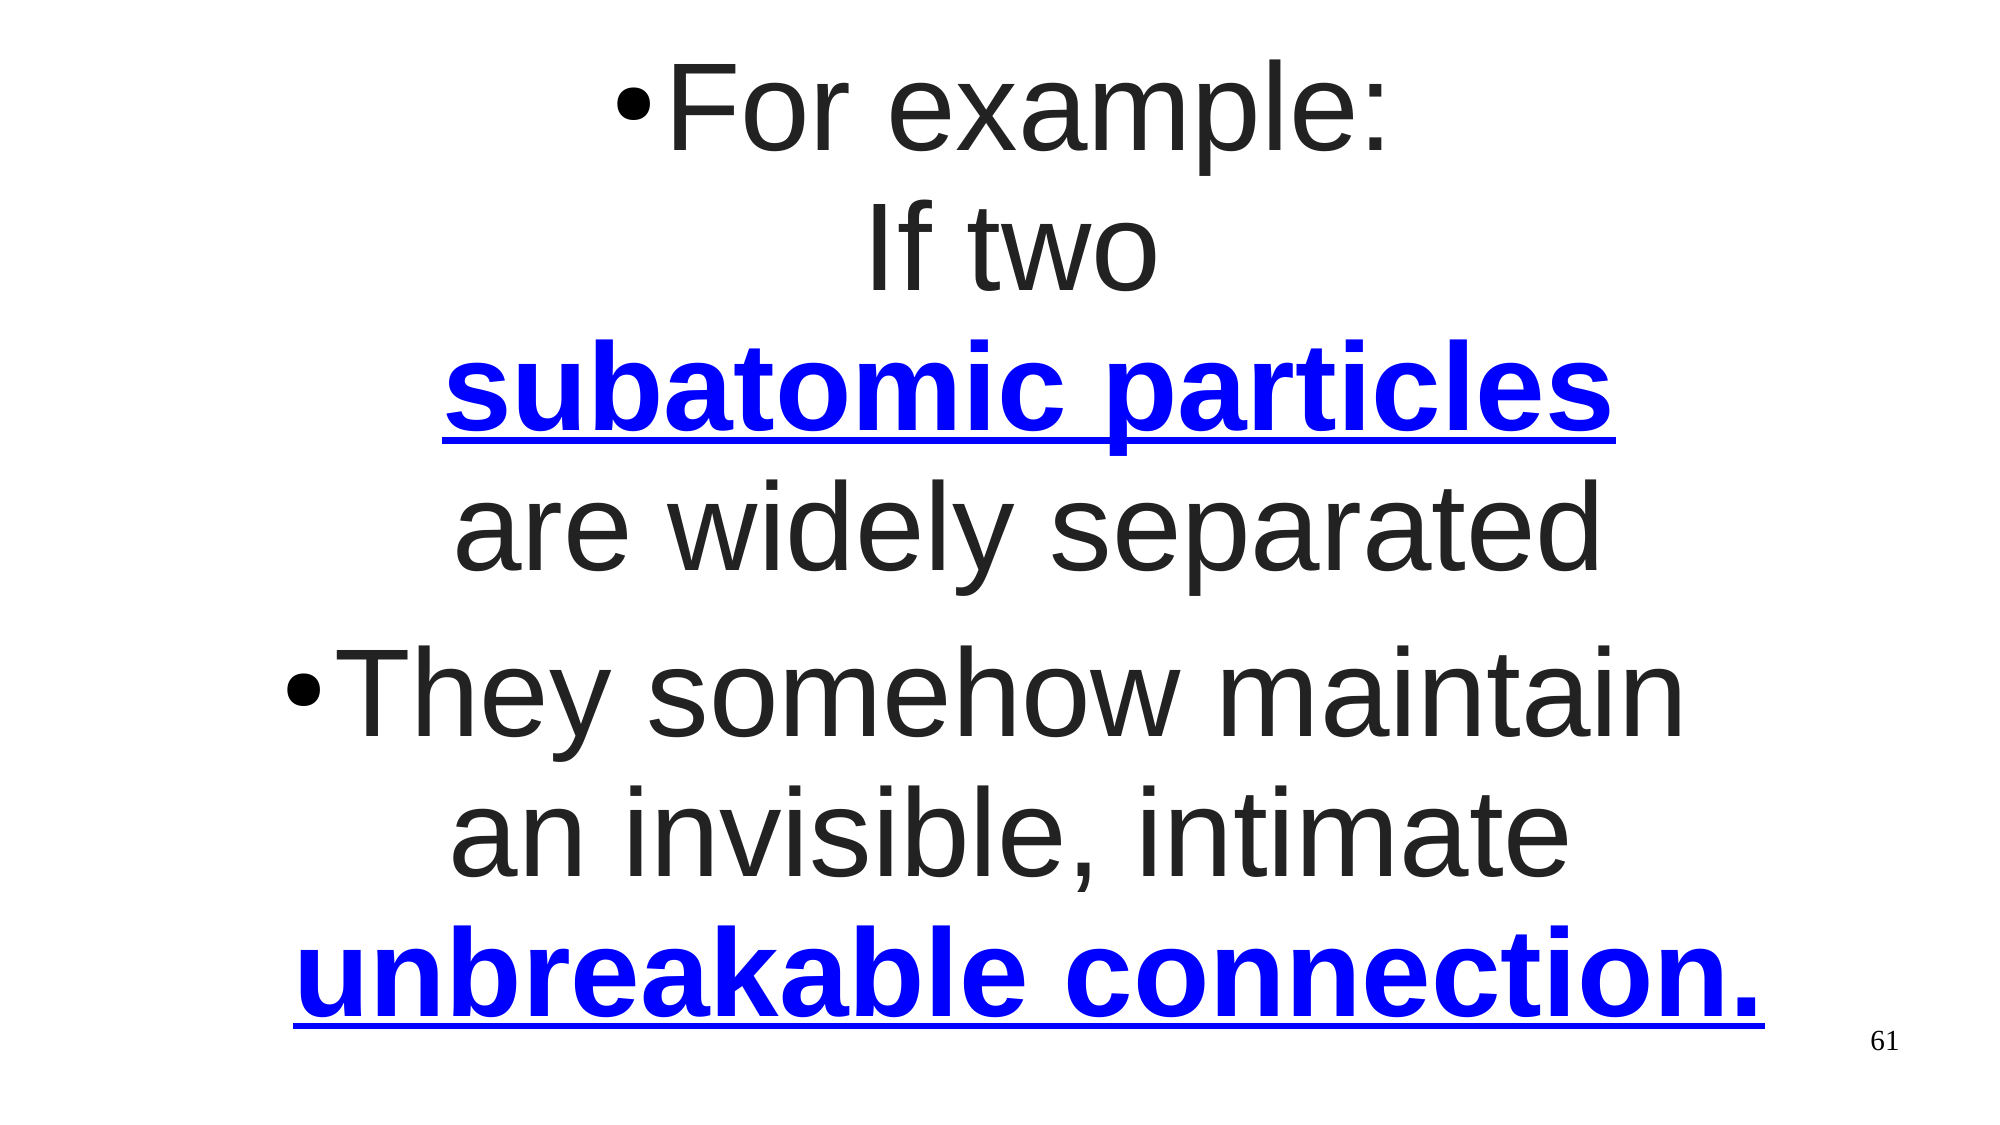

# For example: If two subatomic particles are widely separated
They somehow maintain
an invisible, intimate
unbreakable connection.
61